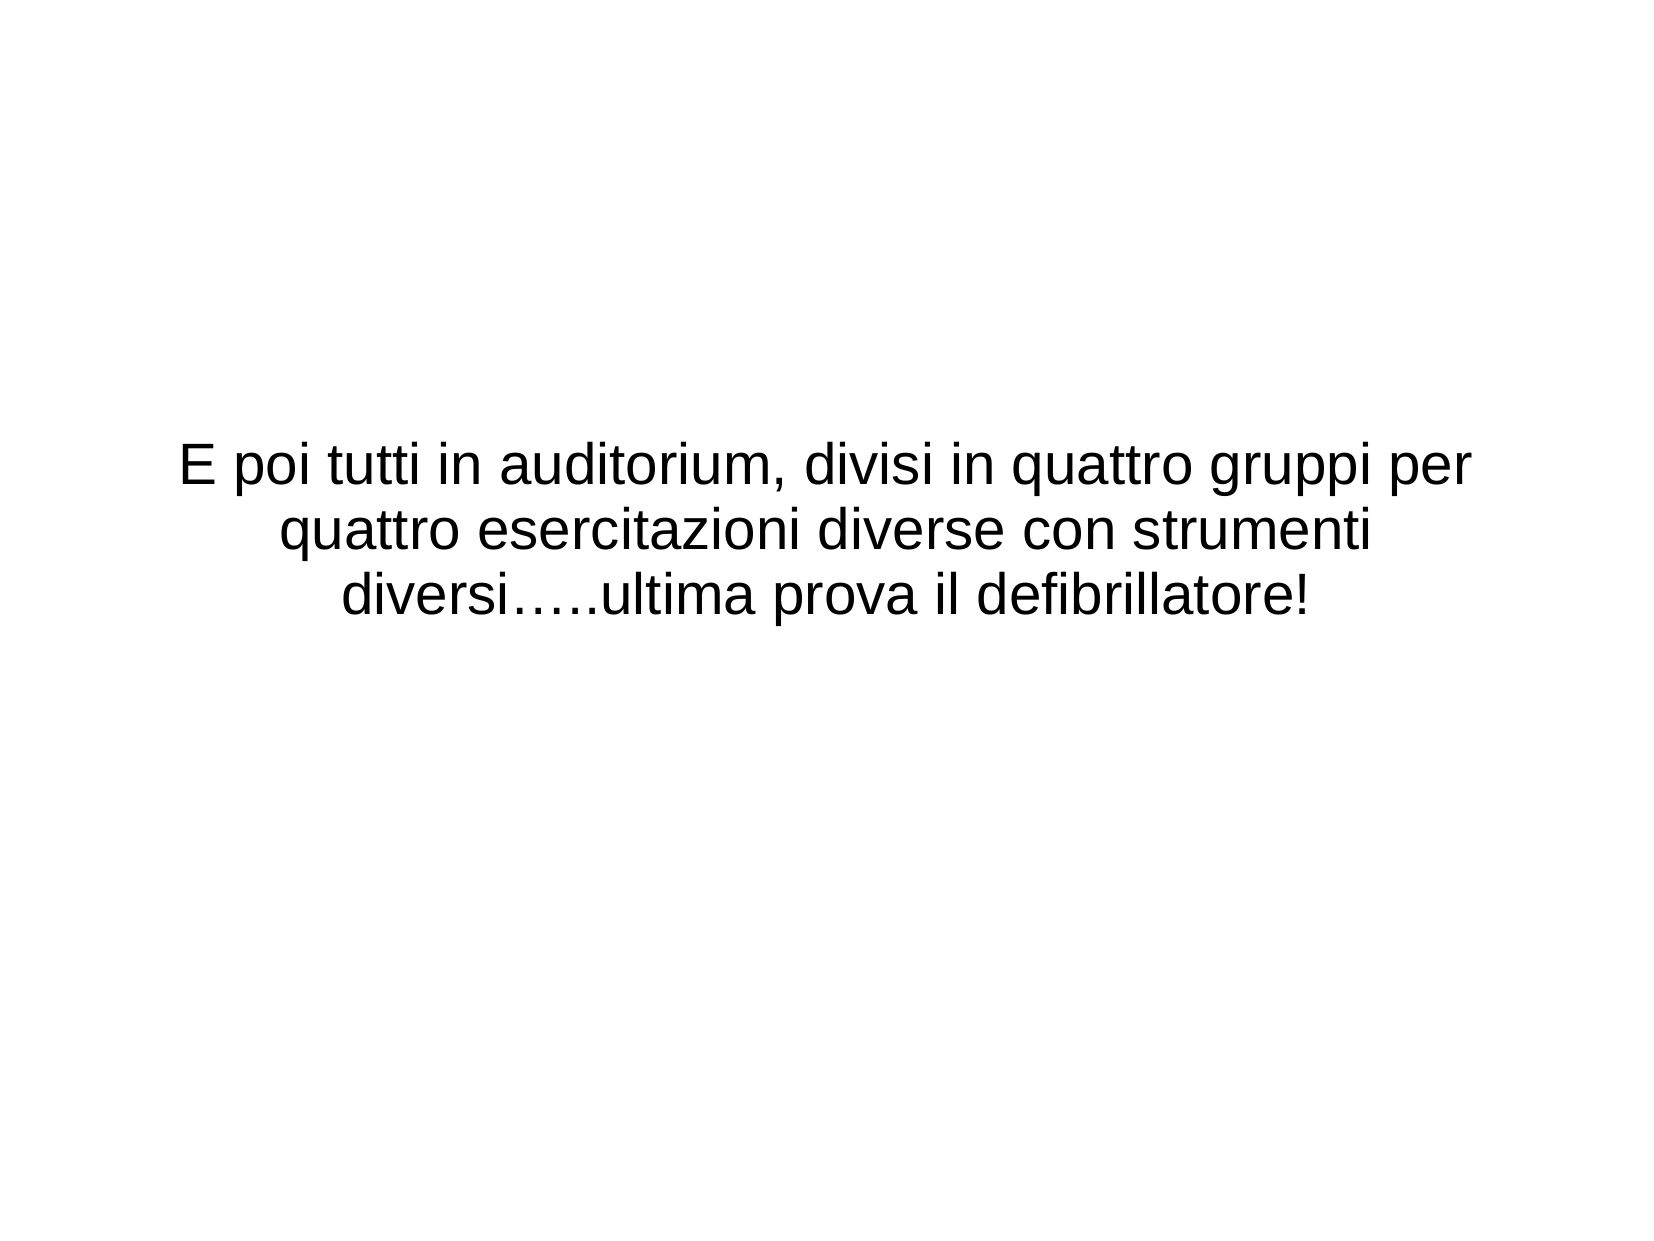

# E poi tutti in auditorium, divisi in quattro gruppi per quattro esercitazioni diverse con strumenti diversi…..ultima prova il defibrillatore!